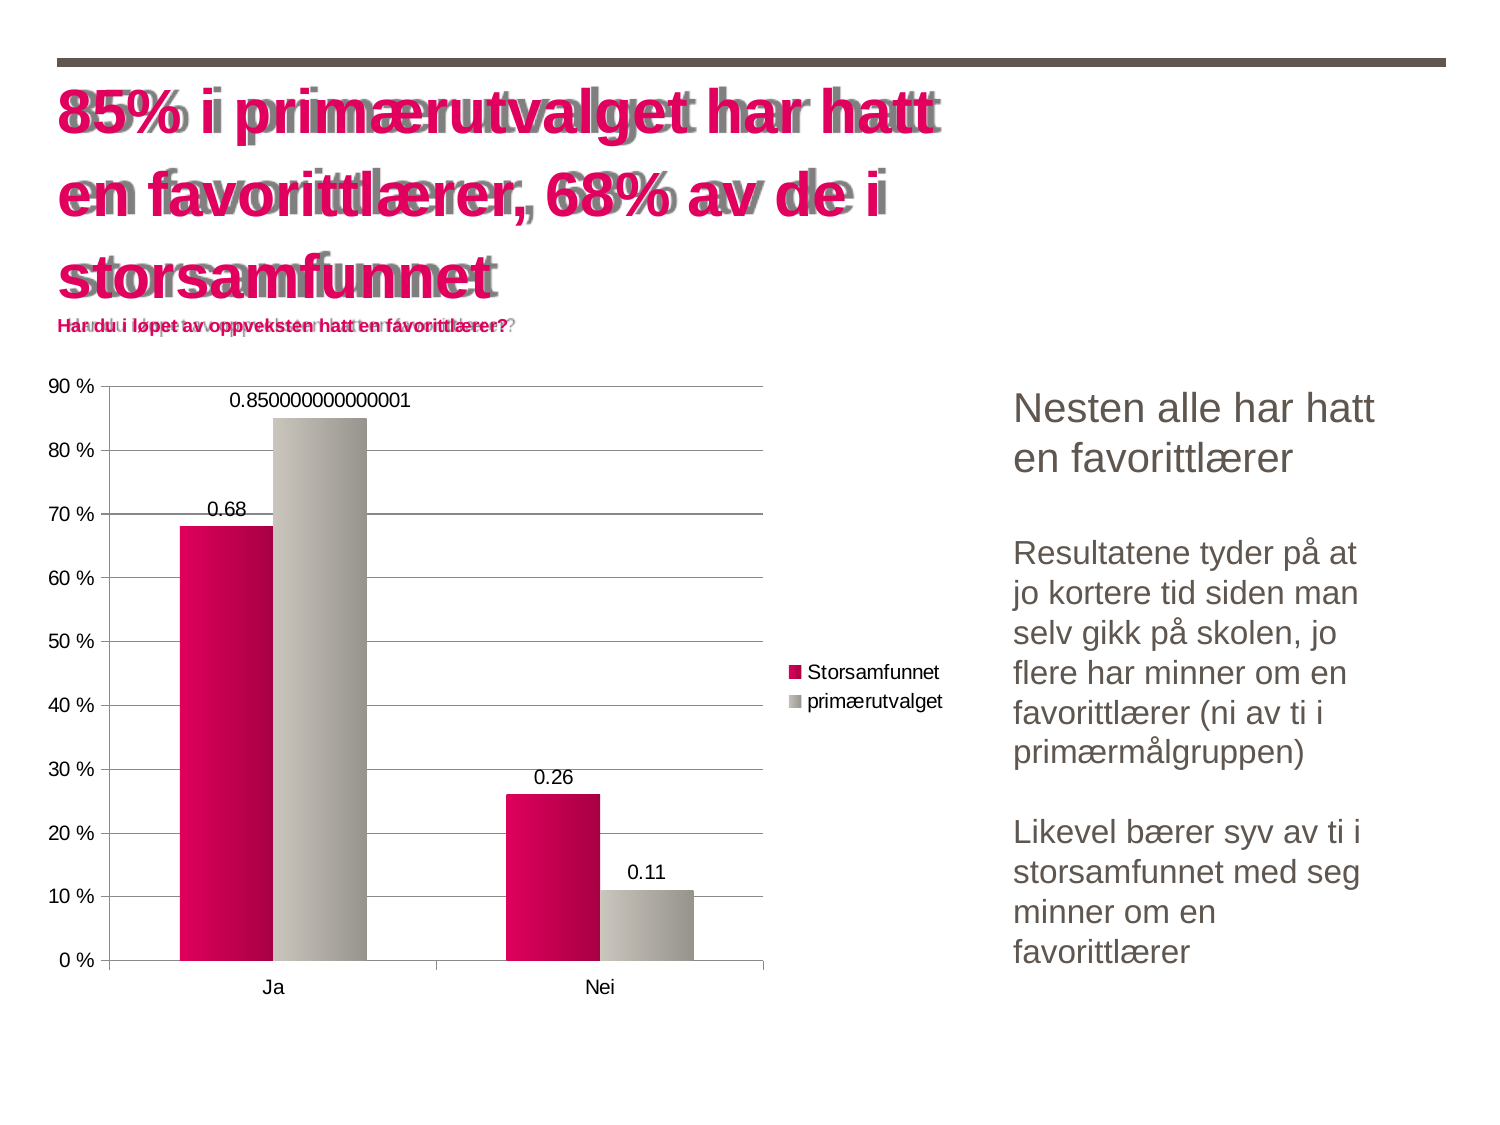

# 85% i primærutvalget har hatt en favorittlærer, 68% av de i storsamfunnet Har du i løpet av oppveksten hatt en favorittlærer?
### Chart
| Category | Storsamfunnet | primærutvalget |
|---|---|---|
| Ja | 0.68 | 0.850000000000001 |
| Nei | 0.26 | 0.11 |Nesten alle har hatt en favorittlærer
Resultatene tyder på at jo kortere tid siden man selv gikk på skolen, jo flere har minner om en favorittlærer (ni av ti i primærmålgruppen)
Likevel bærer syv av ti i storsamfunnet med seg minner om en favorittlærer